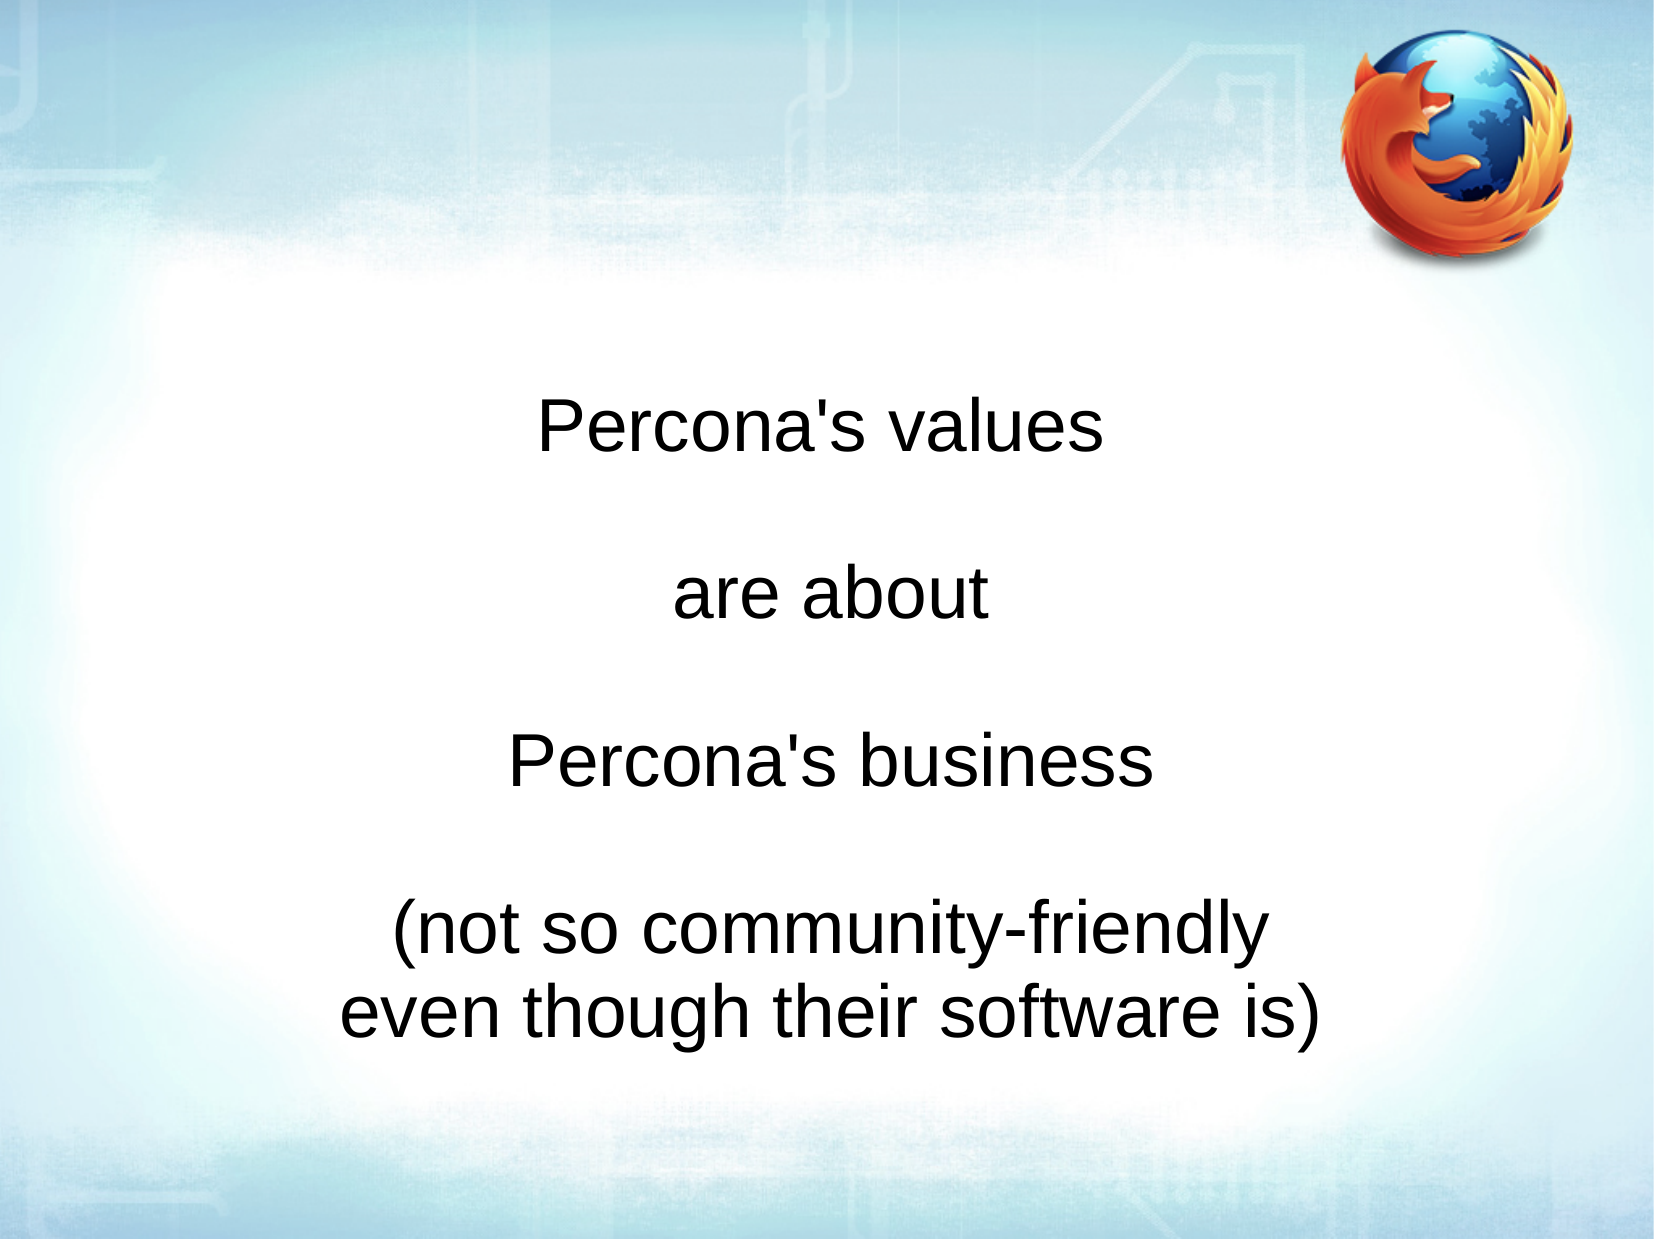

# Percona's values are about Percona's business (not so community-friendly even though their software is)